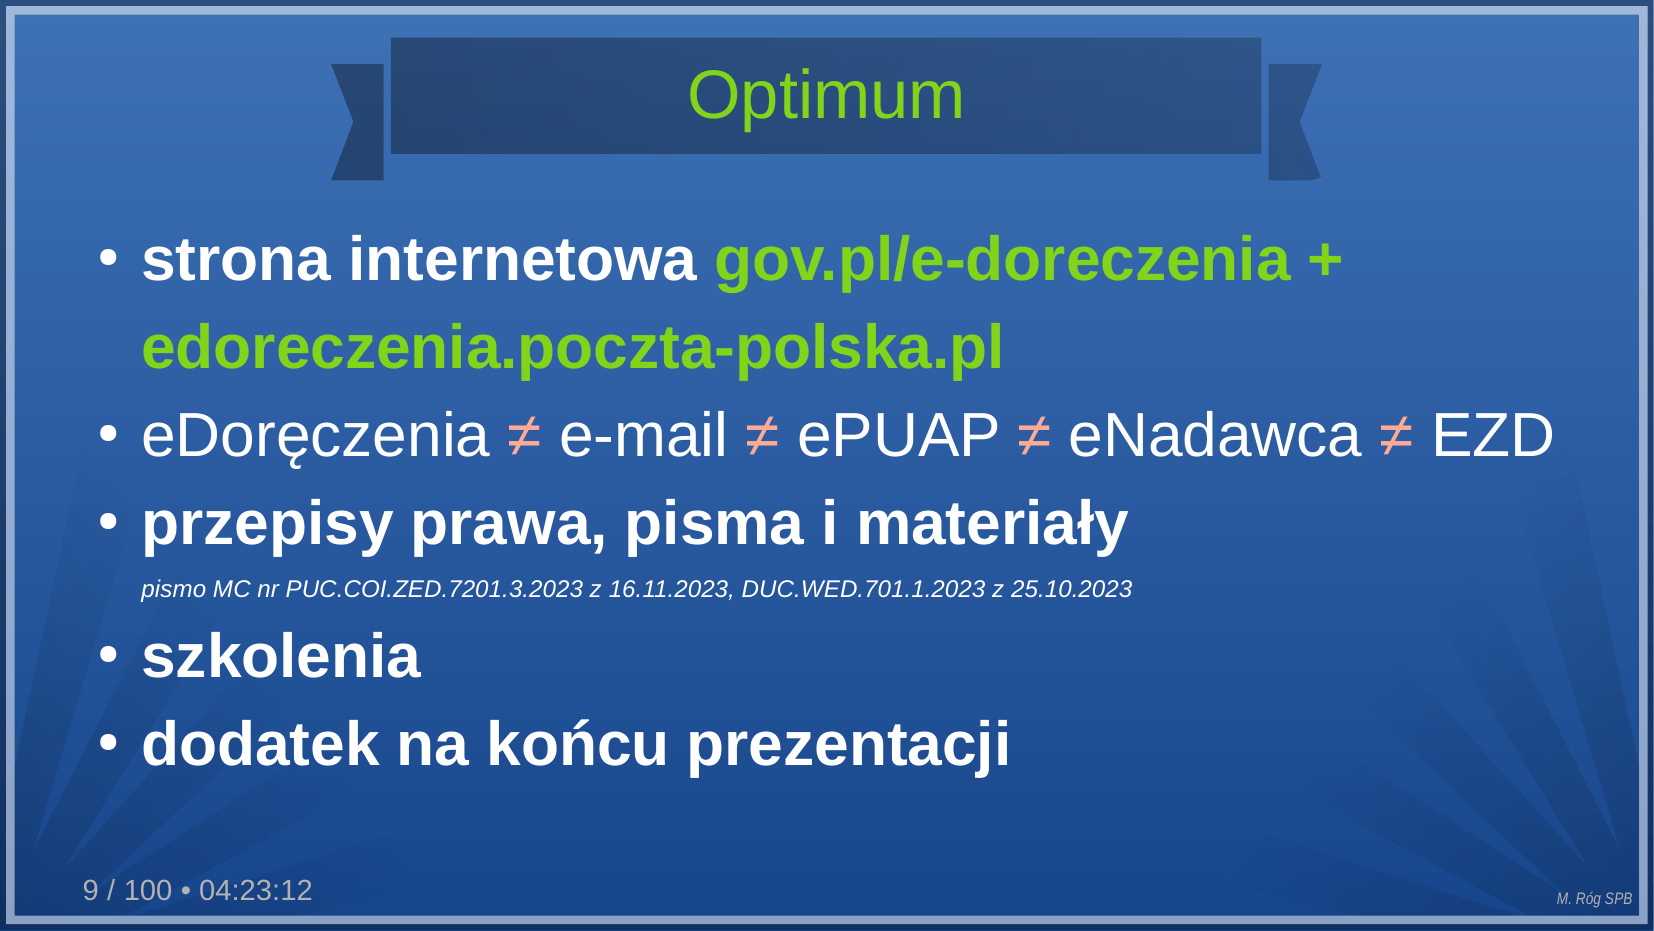

# Optimum
strona internetowa gov.pl/e-doreczenia +
edoreczenia.poczta-polska.pl
eDoręczenia ≠ e-mail ≠ ePUAP ≠ eNadawca ≠ EZD
przepisy prawa, pisma i materiały
pismo MC nr PUC.COI.ZED.7201.3.2023 z 16.11.2023, DUC.WED.701.1.2023 z 25.10.2023
szkolenia
dodatek na końcu prezentacji